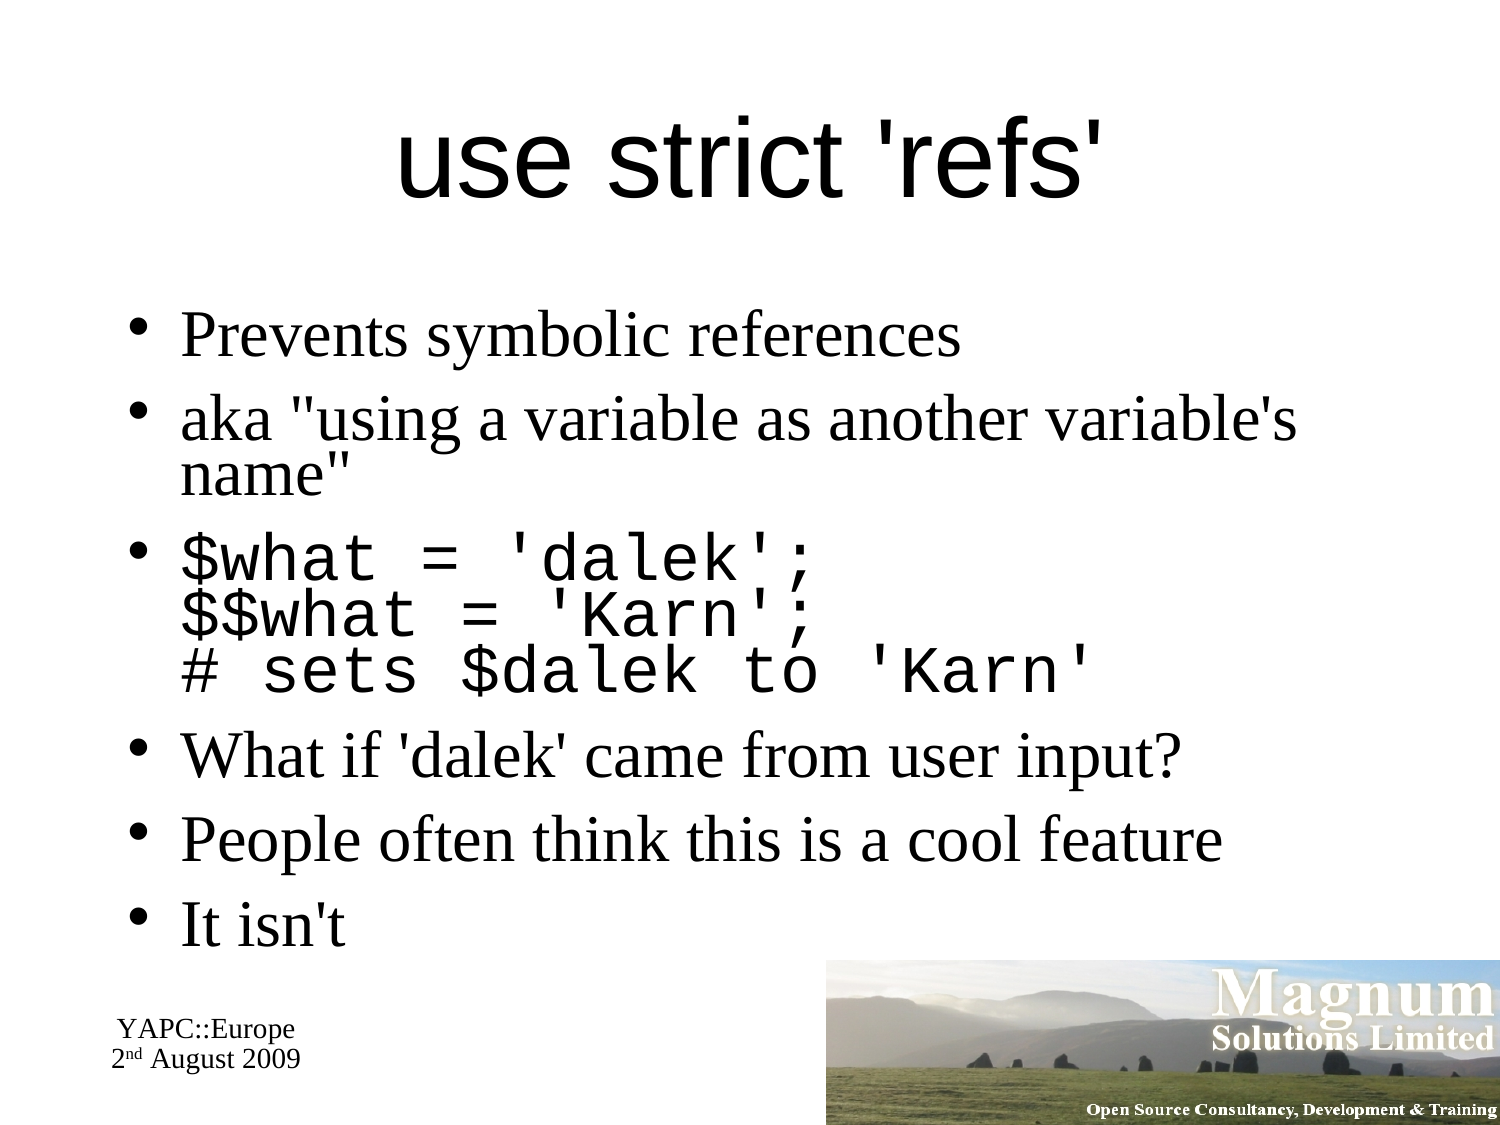

# use strict 'refs'
Prevents symbolic references
aka "using a variable as another variable's name"
$what = 'dalek';
$$what = 'Karn';
# sets $dalek to 'Karn'
What if 'dalek' came from user input?
People often think this is a cool feature
It isn't
18